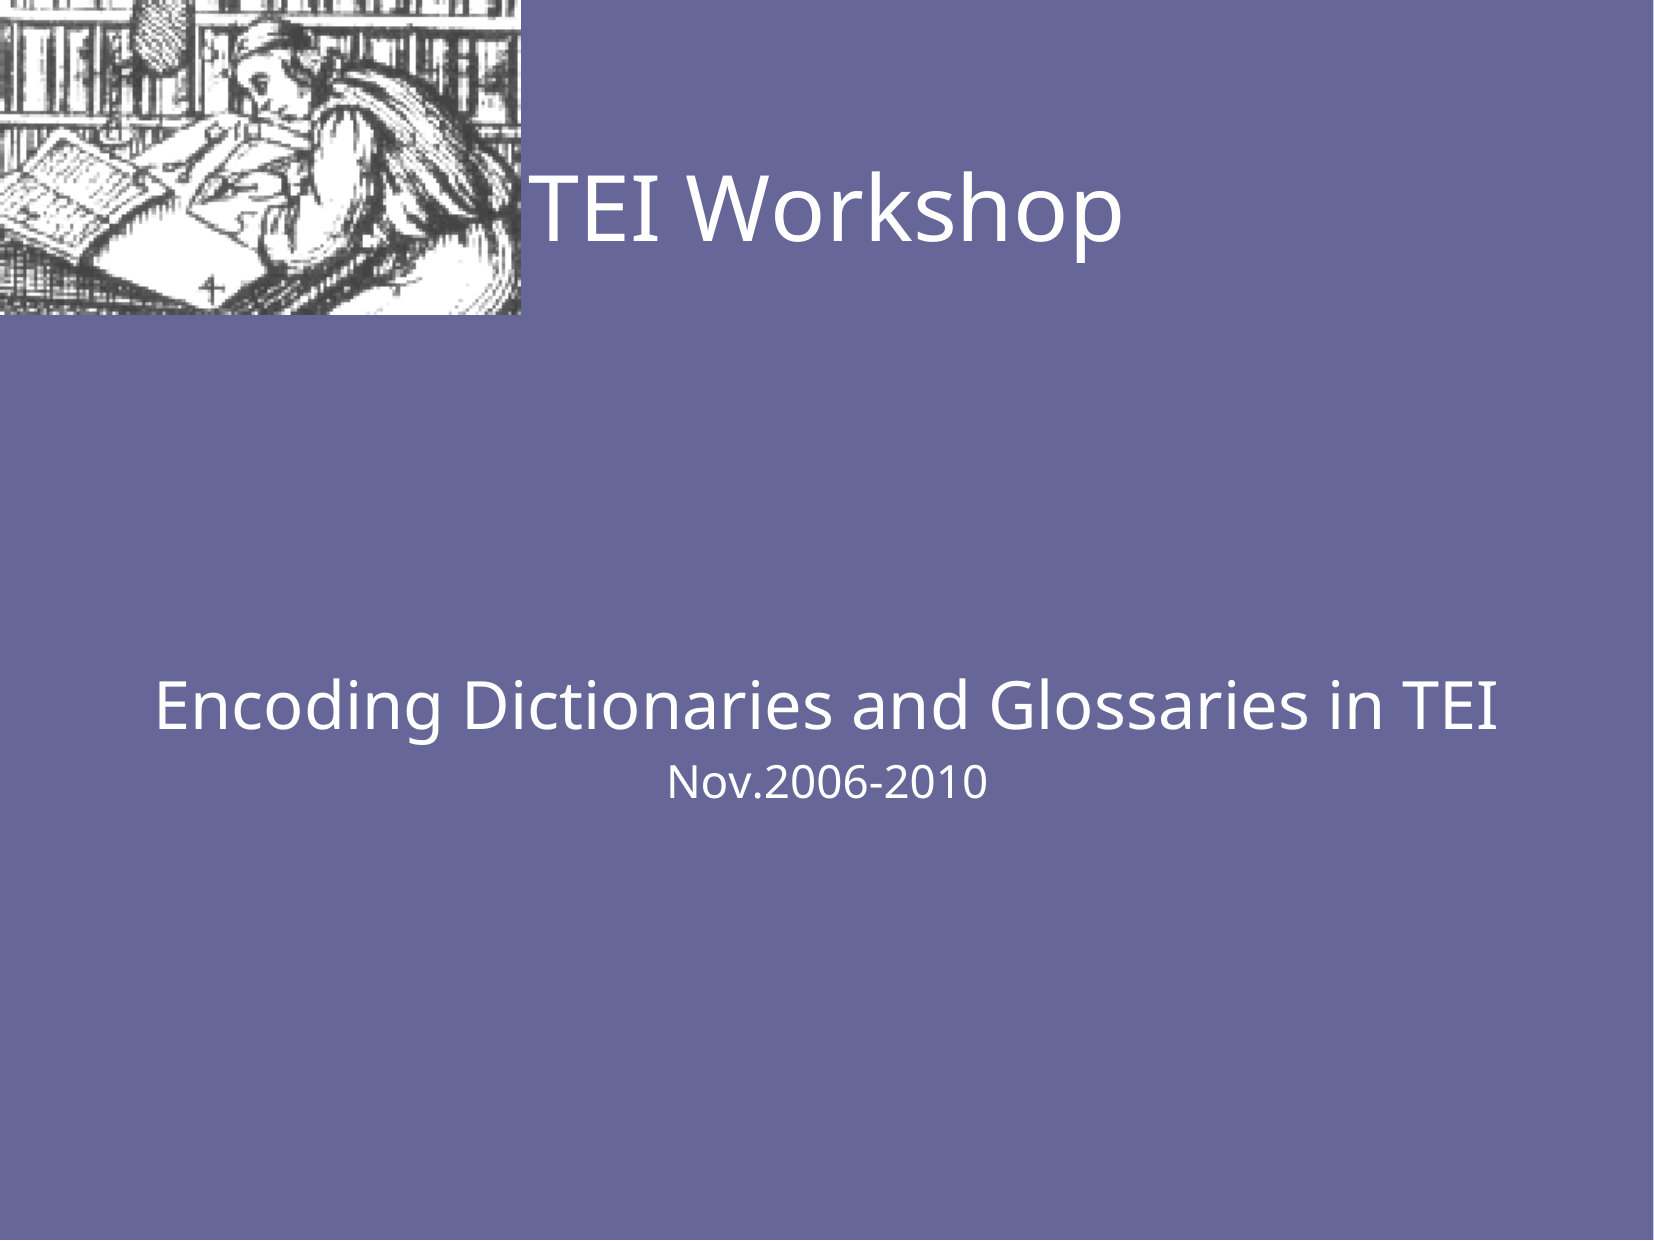

# TEI Workshop
Encoding Dictionaries and Glossaries in TEI
Nov.2006-2010